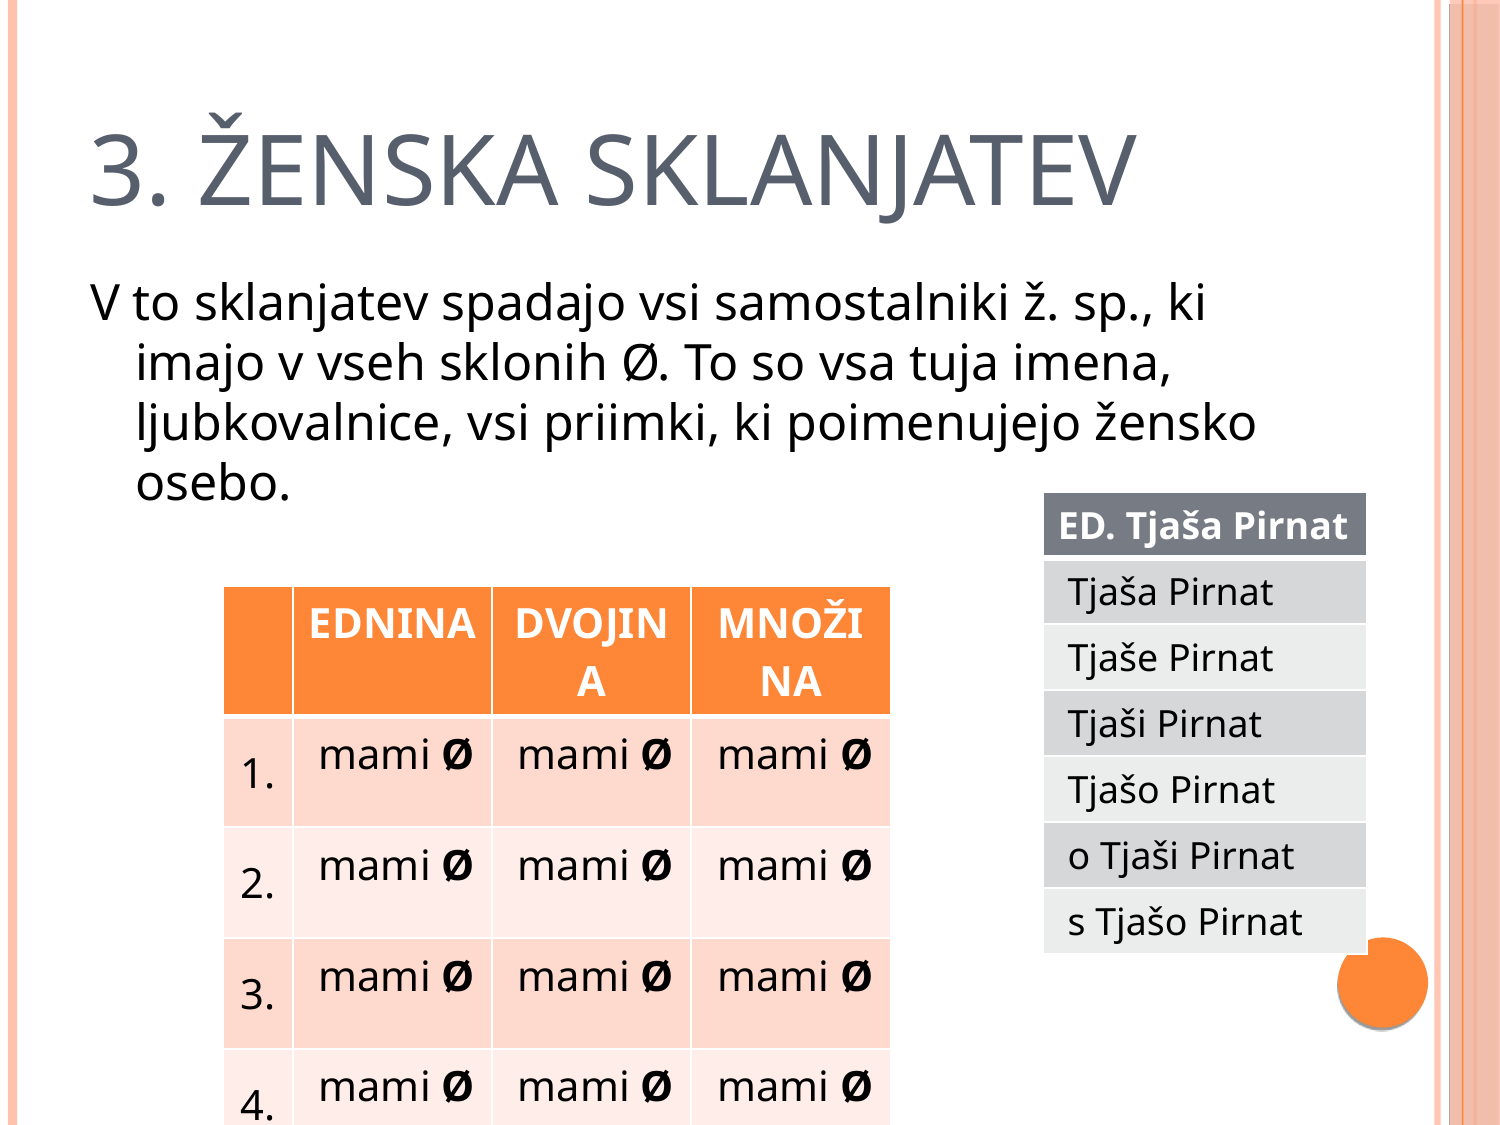

# 3. ŽENSKA SKLANJATEV
V to sklanjatev spadajo vsi samostalniki ž. sp., ki imajo v vseh sklonih Ø. To so vsa tuja imena, ljubkovalnice, vsi priimki, ki poimenujejo žensko osebo.
| ED. Tjaša Pirnat |
| --- |
| Tjaša Pirnat |
| Tjaše Pirnat |
| Tjaši Pirnat |
| Tjašo Pirnat |
| o Tjaši Pirnat |
| s Tjašo Pirnat |
| | EDNINA | DVOJINA | MNOŽINA |
| --- | --- | --- | --- |
| 1. | mami Ø | mami Ø | mami Ø |
| 2. | mami Ø | mami Ø | mami Ø |
| 3. | mami Ø | mami Ø | mami Ø |
| 4. | mami Ø | mami Ø | mami Ø |
| 5. | mami Ø | mami Ø | mami Ø |
| 6. | mami Ø | mami Ø | mami Ø |